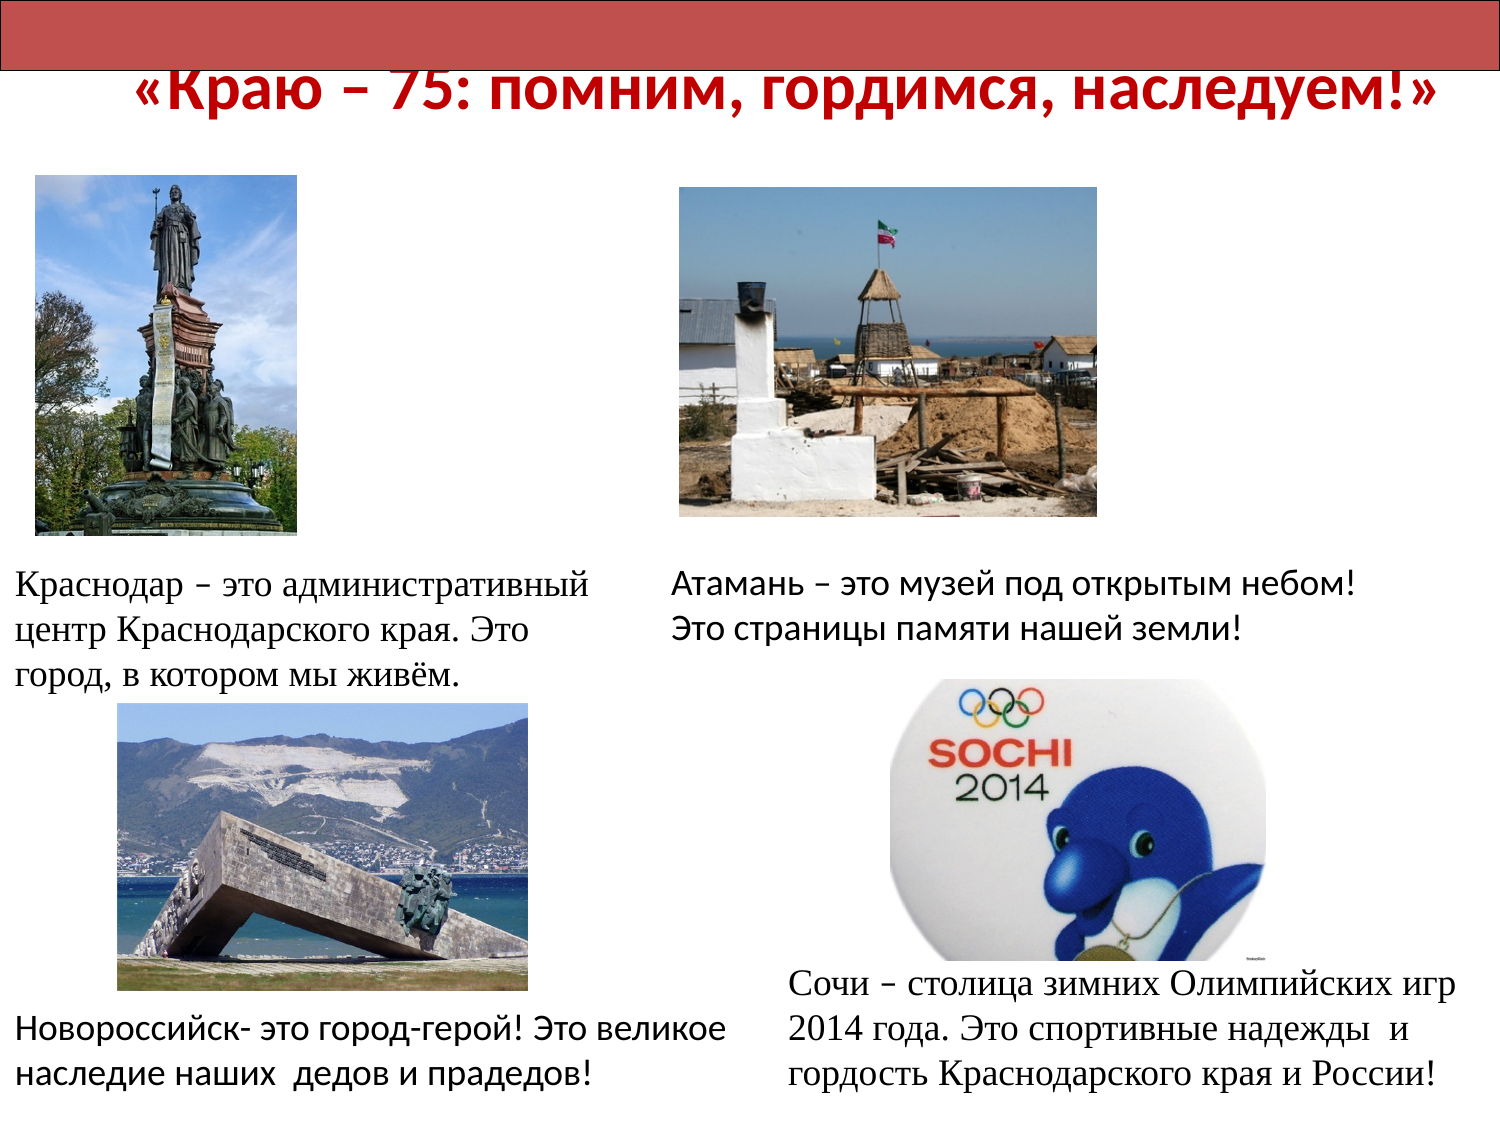

# «Краю – 75: помним, гордимся, наследуем!»
Атамань – это музей под открытым небом! Это страницы памяти нашей земли!
Краснодар – это административный центр Краснодарского края. Это город, в котором мы живём.
Сочи – столица зимних Олимпийских игр 2014 года. Это спортивные надежды и гордость Краснодарского края и России!
Новороссийск- это город-герой! Это великое наследие наших дедов и прадедов!